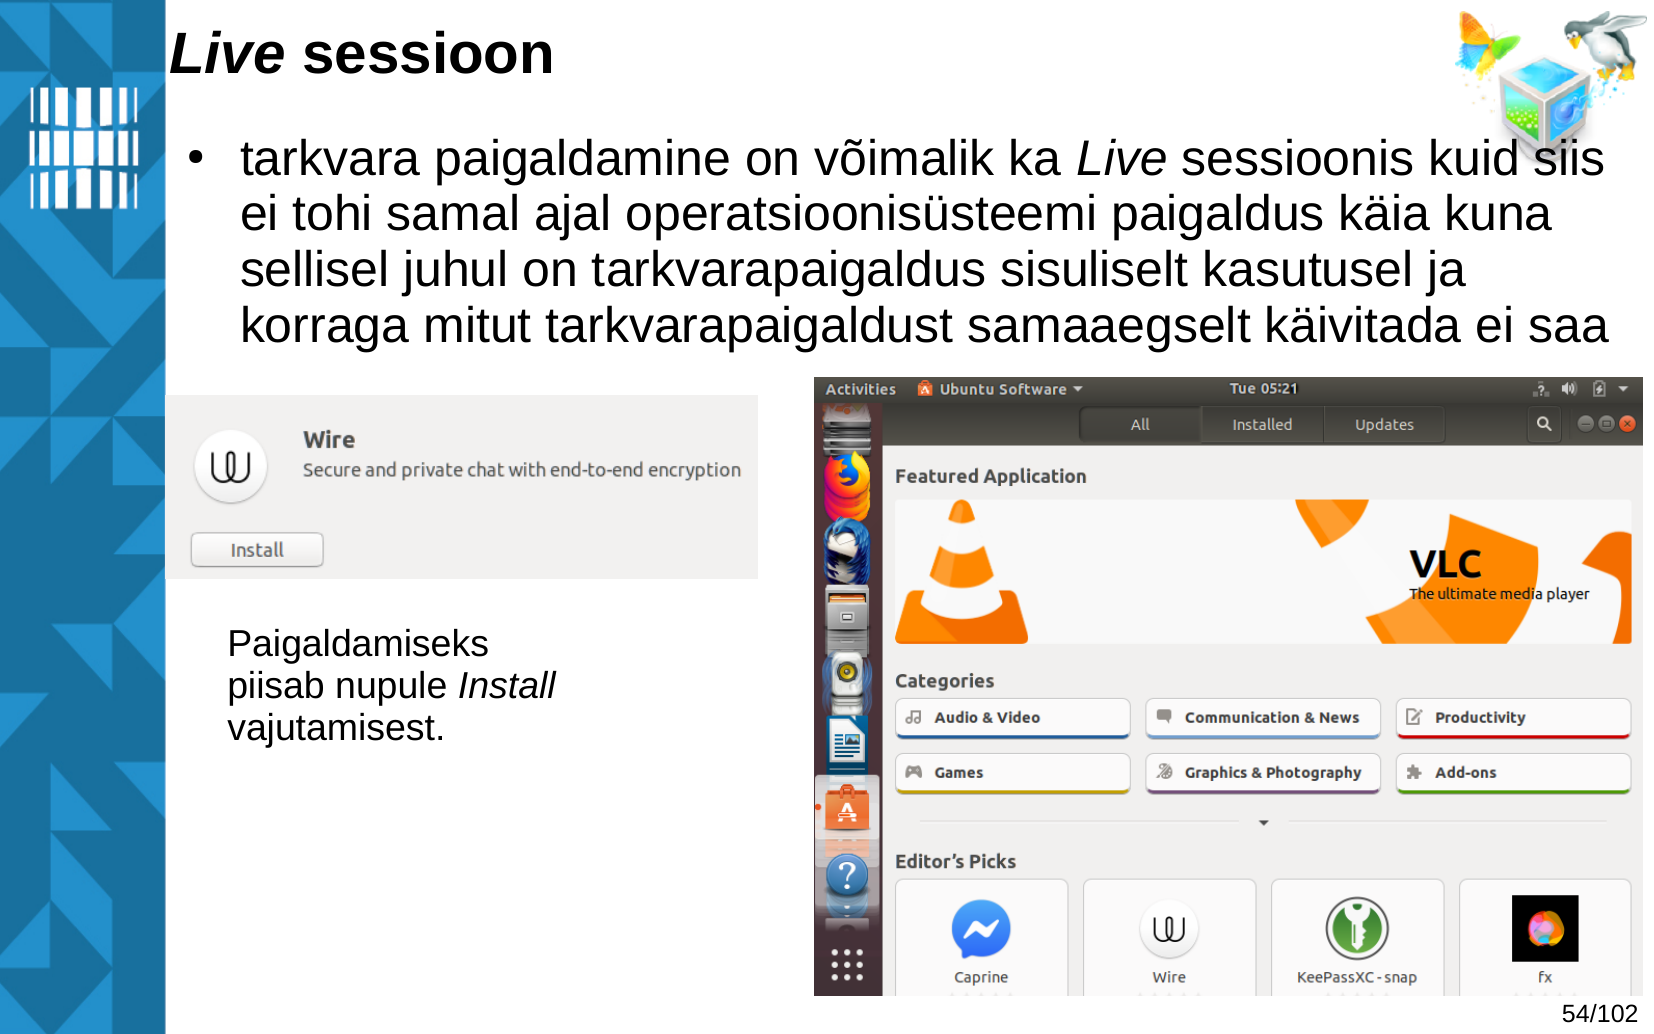

# Live sessioon
tarkvara paigaldamine on võimalik ka Live sessioonis kuid siis ei tohi samal ajal operatsioonisüsteemi paigaldus käia kuna sellisel juhul on tarkvarapaigaldus sisuliselt kasutusel ja korraga mitut tarkvarapaigaldust samaaegselt käivitada ei saa
Paigaldamiseks piisab nupule Install vajutamisest.